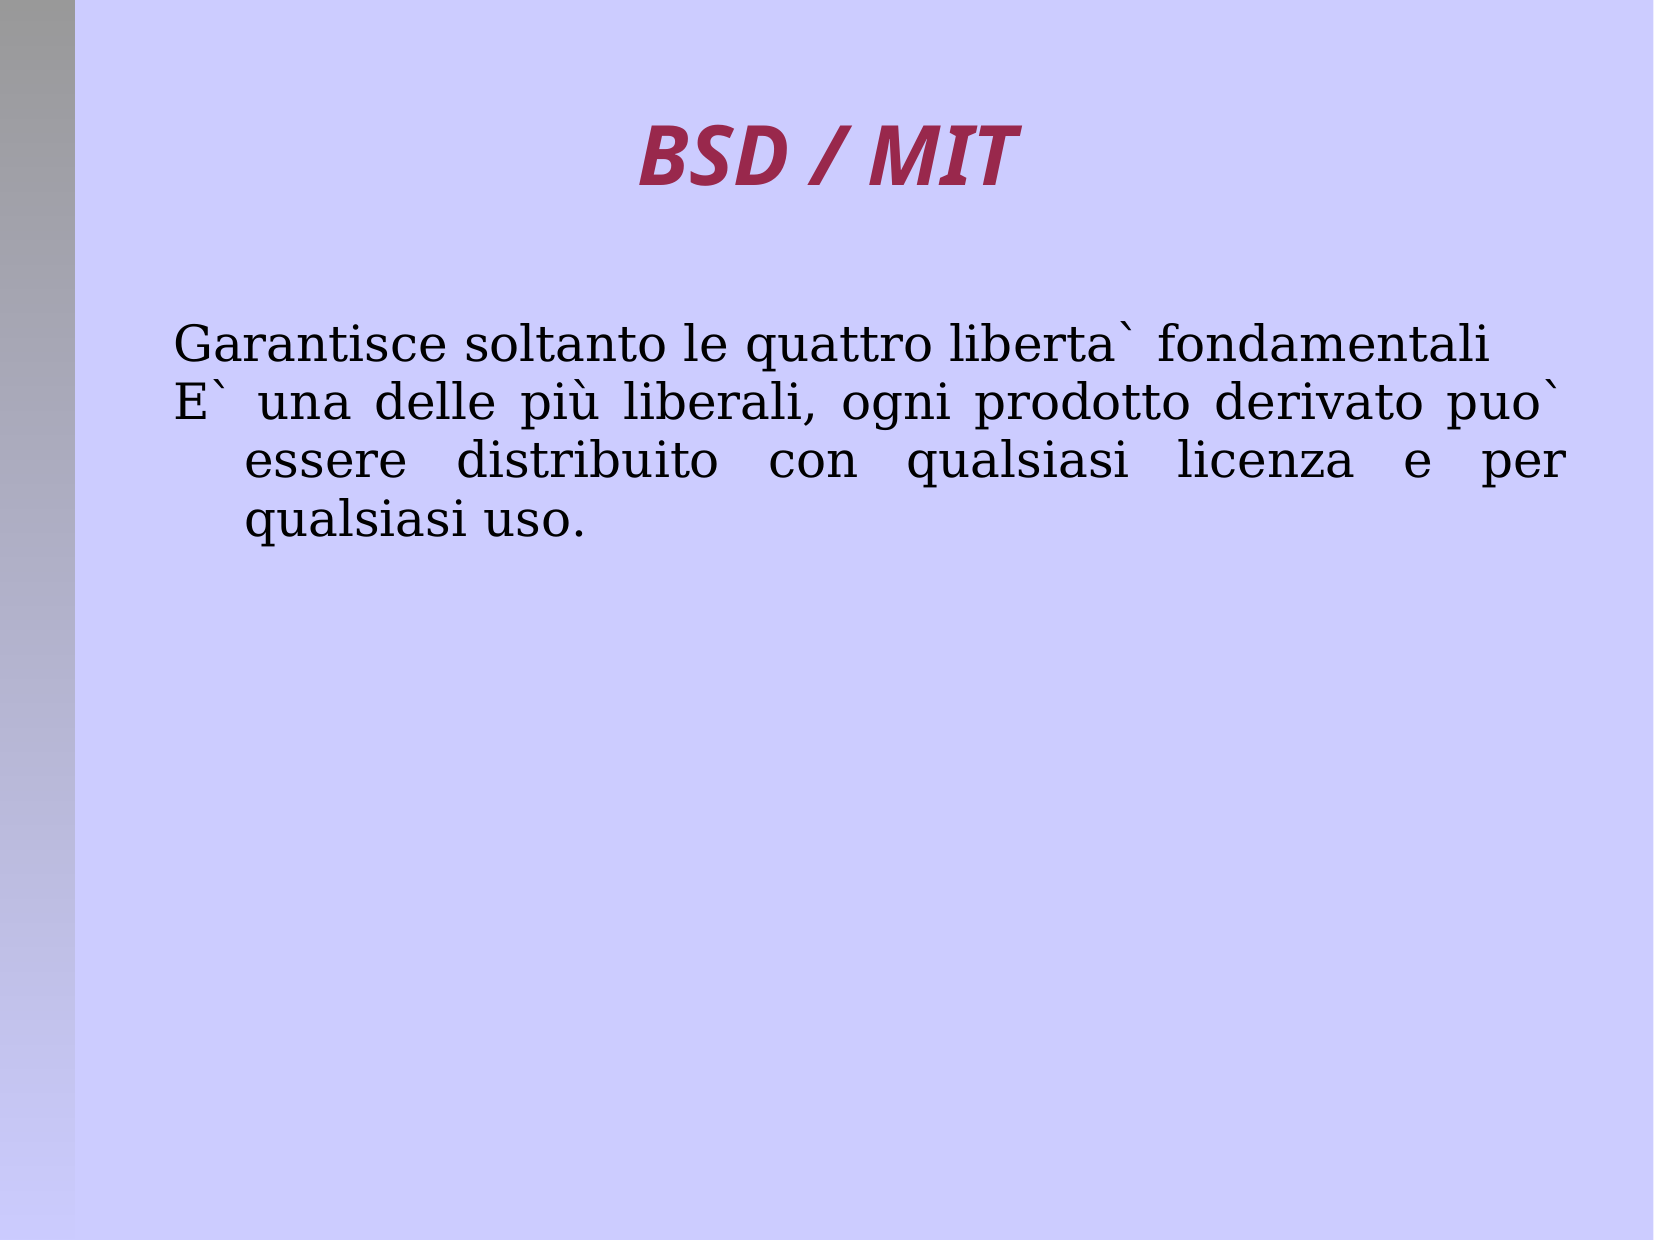

# BSD / MIT
Garantisce soltanto le quattro liberta` fondamentali
E` una delle più liberali, ogni prodotto derivato puo` essere distribuito con qualsiasi licenza e per qualsiasi uso.